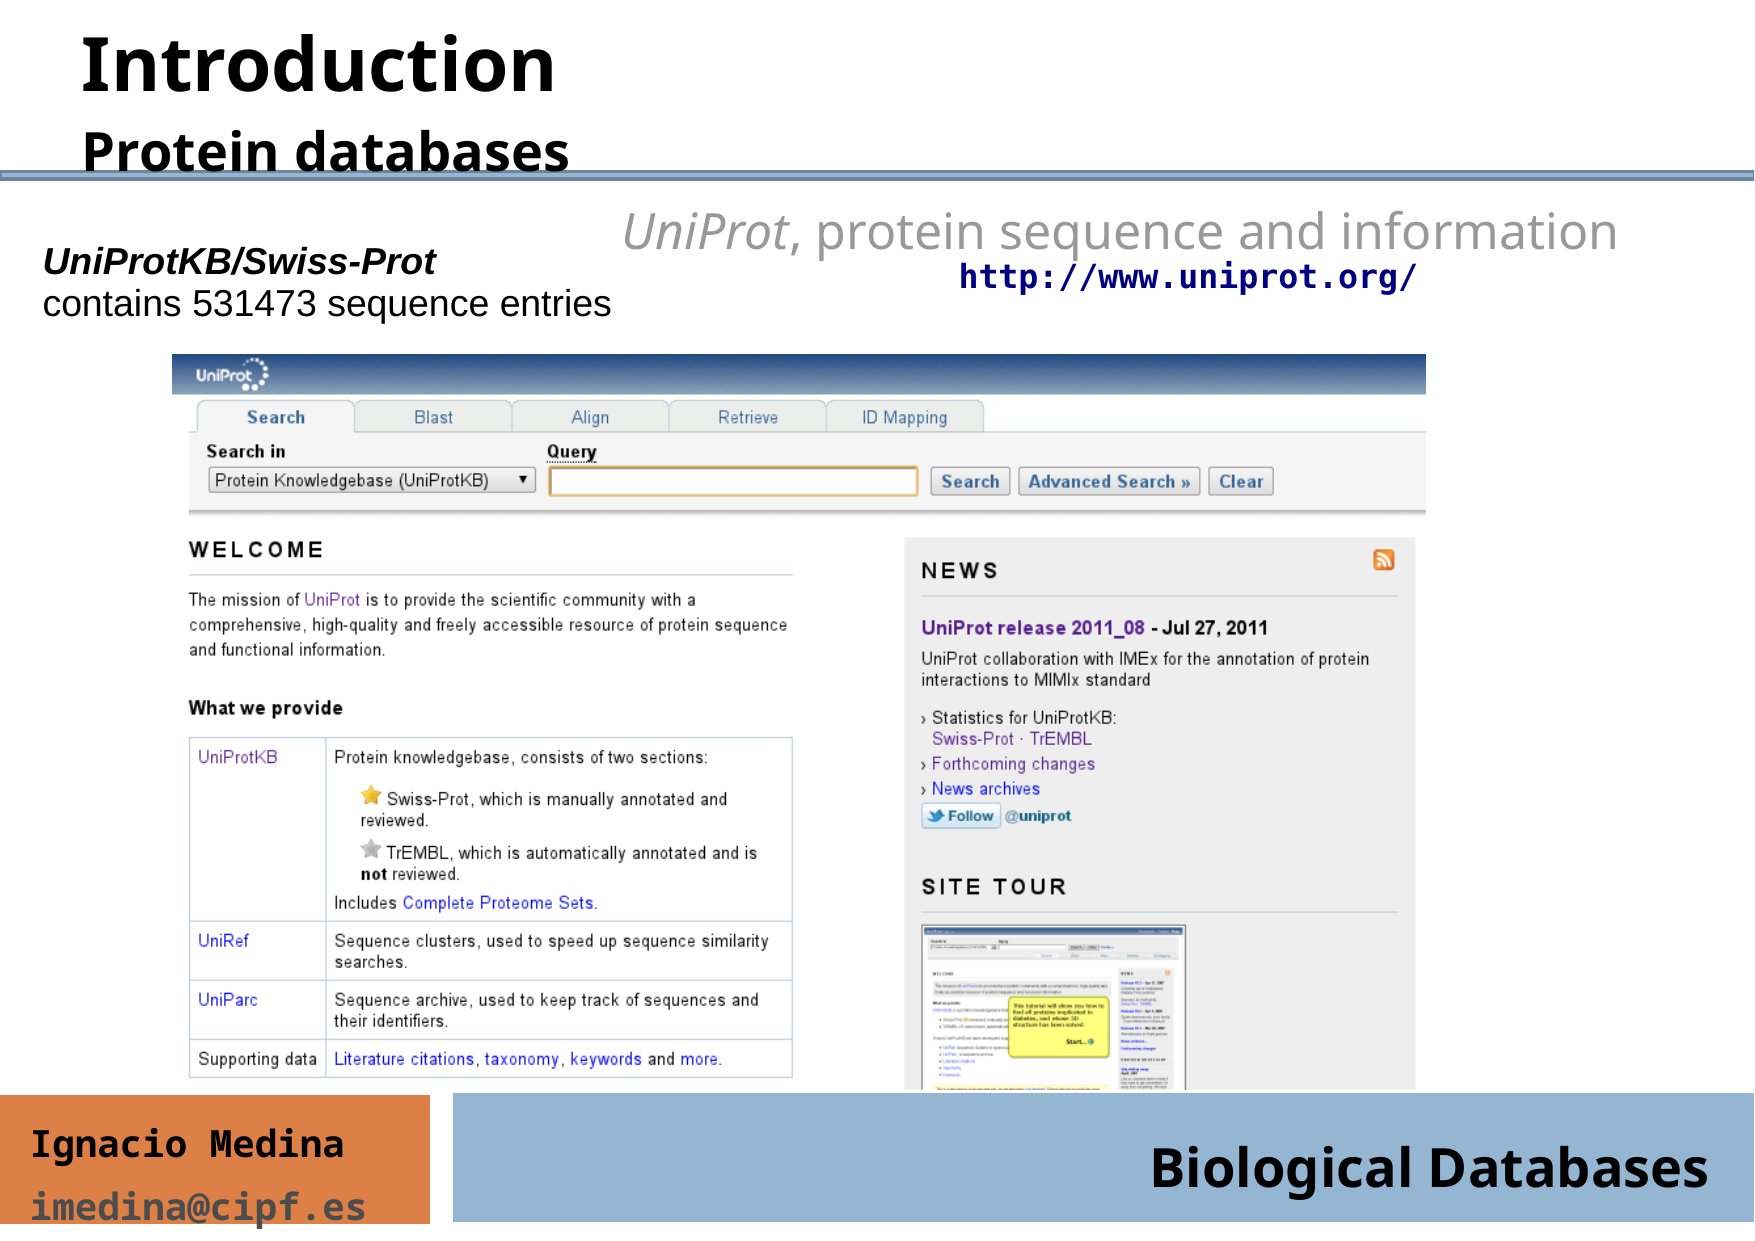

Introduction
Protein databases
#
UniProt, protein sequence and information
UniProtKB/Swiss-Prot
contains 531473 sequence entries
http://www.uniprot.org/
Ignacio Medina
imedina@cipf.es
Biological Databases